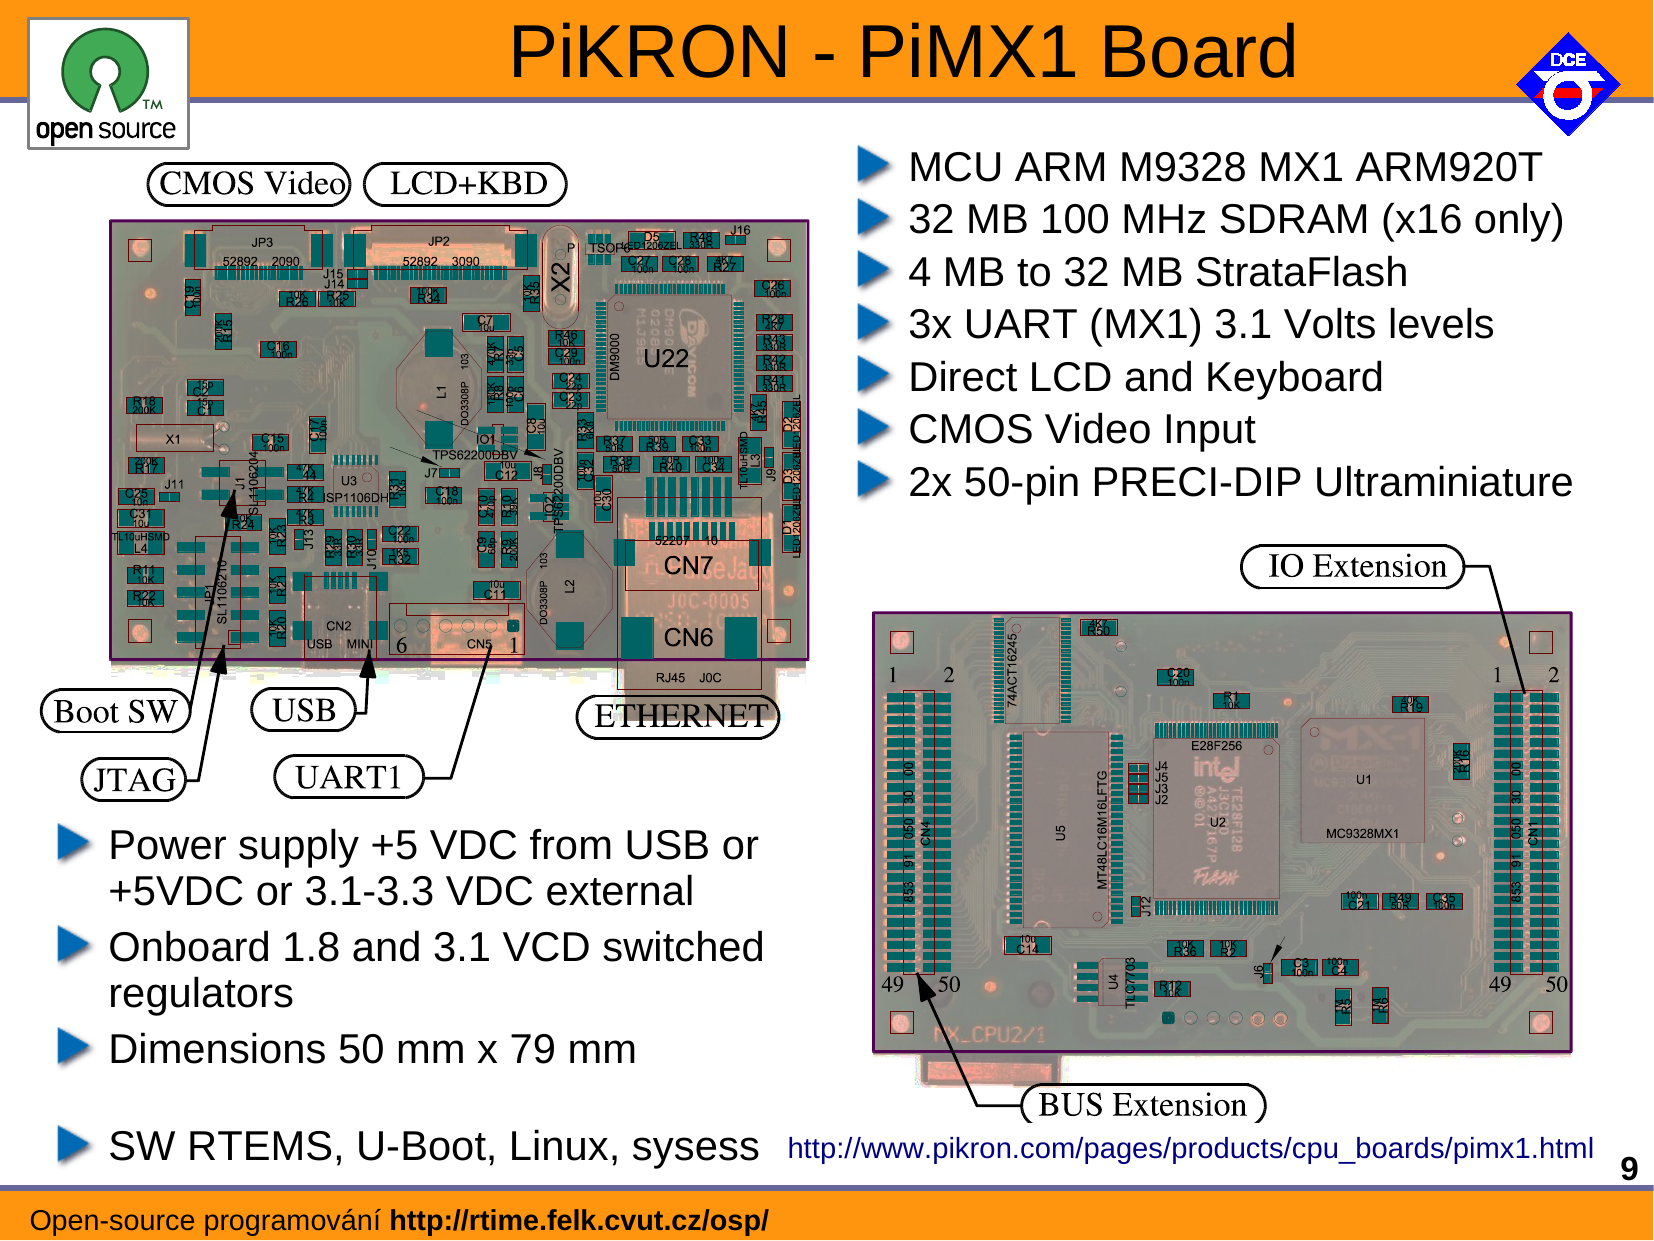

# PiKRON - PiMX1 Board
MCU ARM M9328 MX1 ARM920T
32 MB 100 MHz SDRAM (x16 only)
4 MB to 32 MB StrataFlash
3x UART (MX1) 3.1 Volts levels
Direct LCD and Keyboard
CMOS Video Input
2x 50-pin PRECI-DIP Ultraminiature
Power supply +5 VDC from USB or +5VDC or 3.1-3.3 VDC external
Onboard 1.8 and 3.1 VCD switched regulators
Dimensions 50 mm x 79 mm
SW RTEMS, U-Boot, Linux, sysess
http://www.pikron.com/pages/products/cpu_boards/pimx1.html